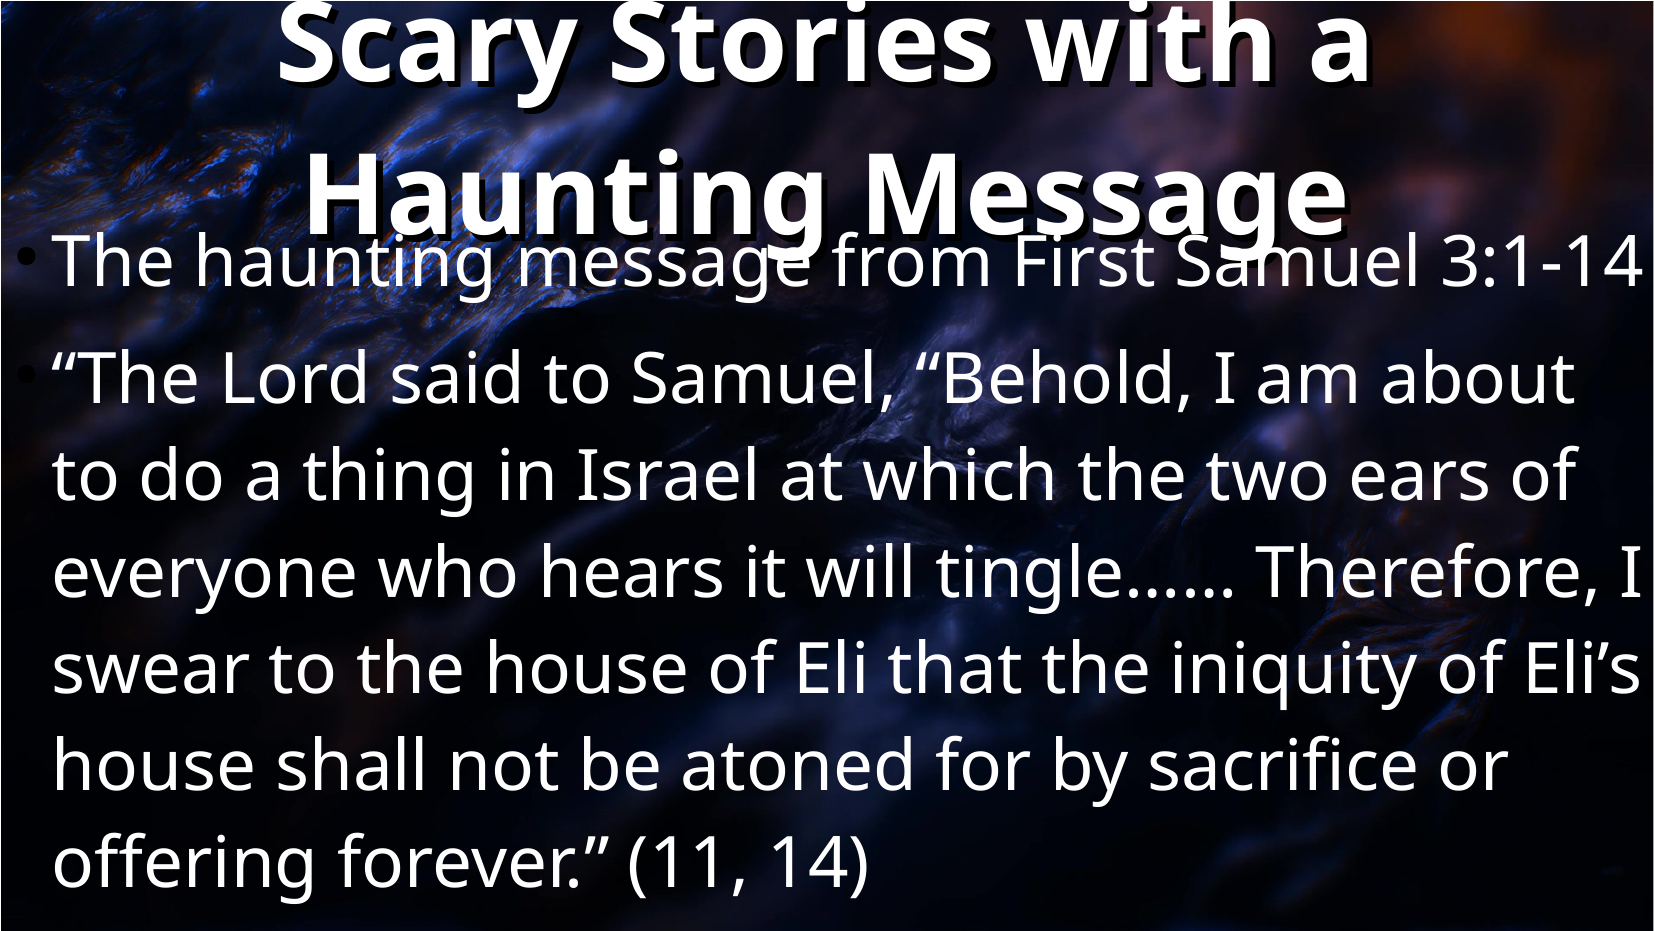

# Scary Stories with a Haunting Message
The haunting message from First Samuel 3:1-14
“The Lord said to Samuel, “Behold, I am about to do a thing in Israel at which the two ears of everyone who hears it will tingle…… Therefore, I swear to the house of Eli that the iniquity of Eli’s house shall not be atoned for by sacrifice or offering forever.” (11, 14)